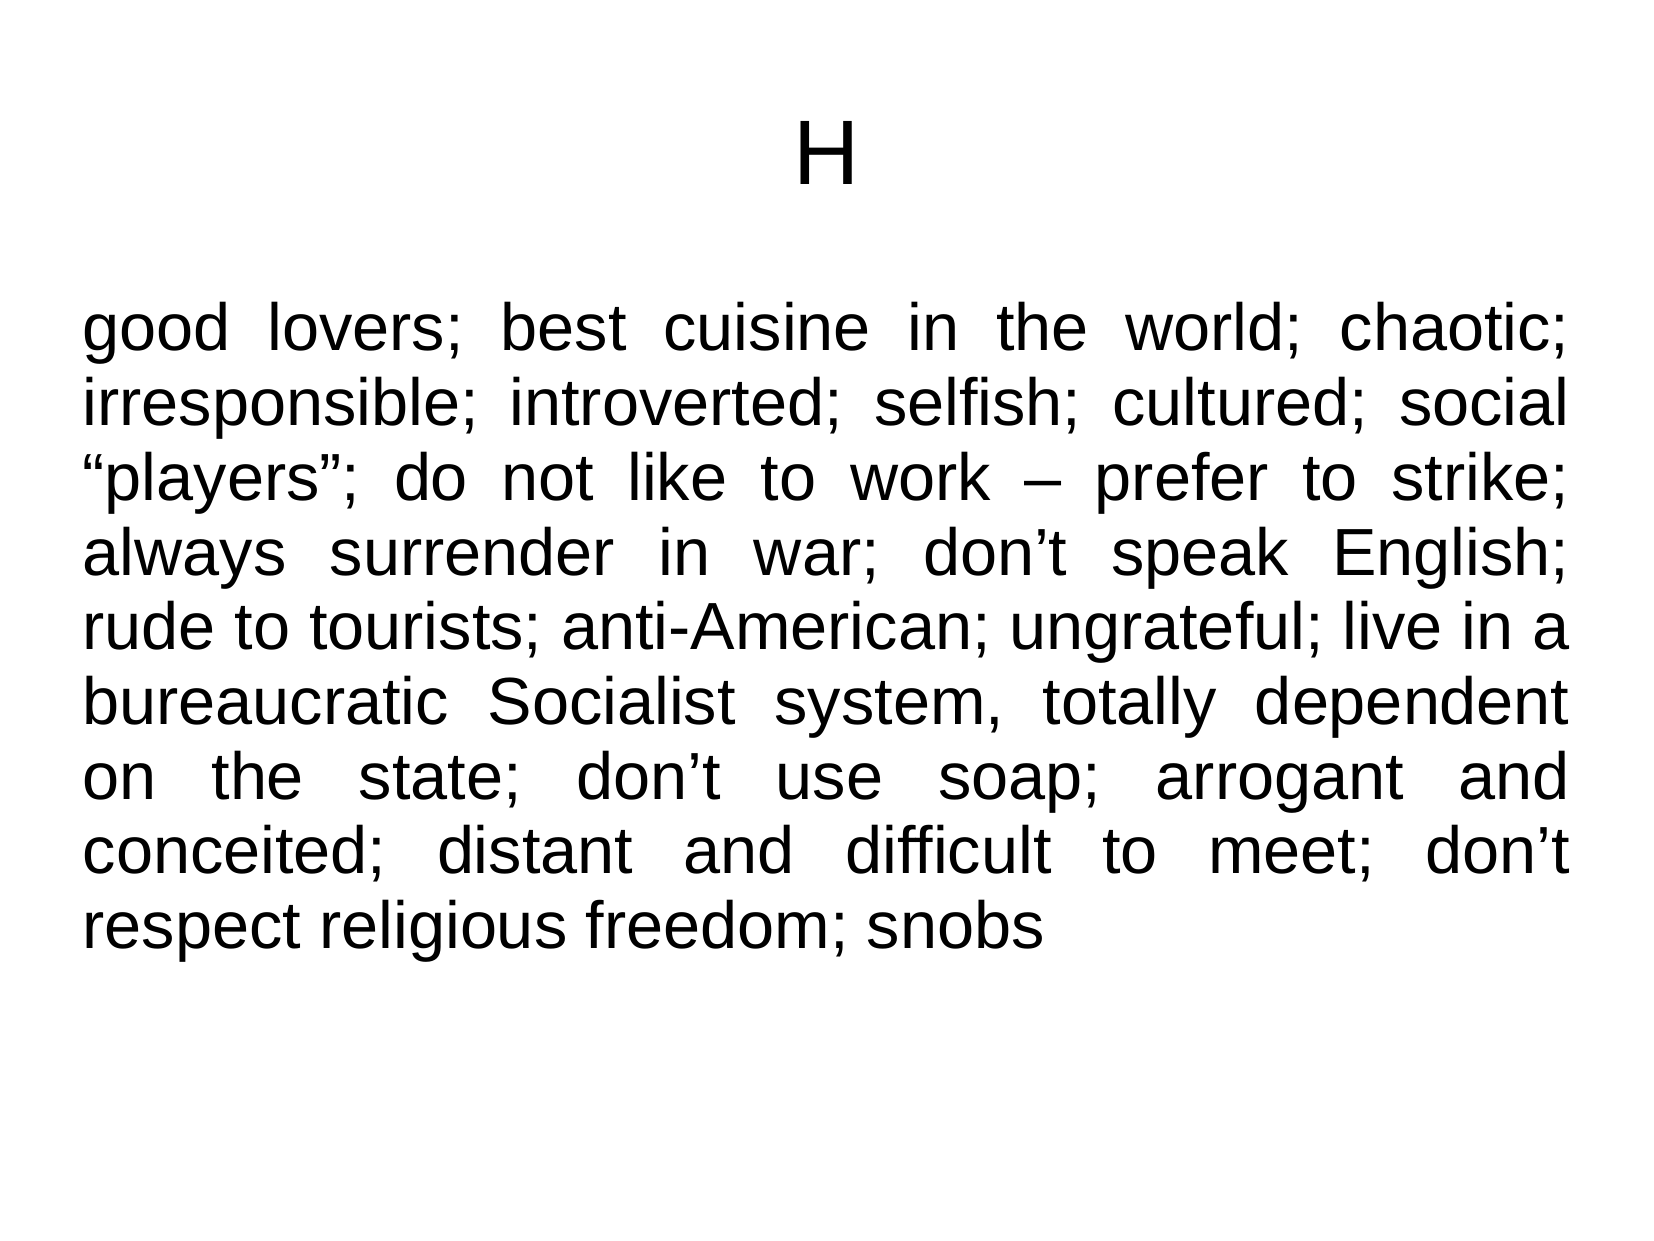

# H
good lovers; best cuisine in the world; chaotic; irresponsible; introverted; selfish; cultured; social “players”; do not like to work – prefer to strike; always surrender in war; don’t speak English; rude to tourists; anti-American; ungrateful; live in a bureaucratic Socialist system, totally dependent on the state; don’t use soap; arrogant and conceited; distant and difficult to meet; don’t respect religious freedom; snobs